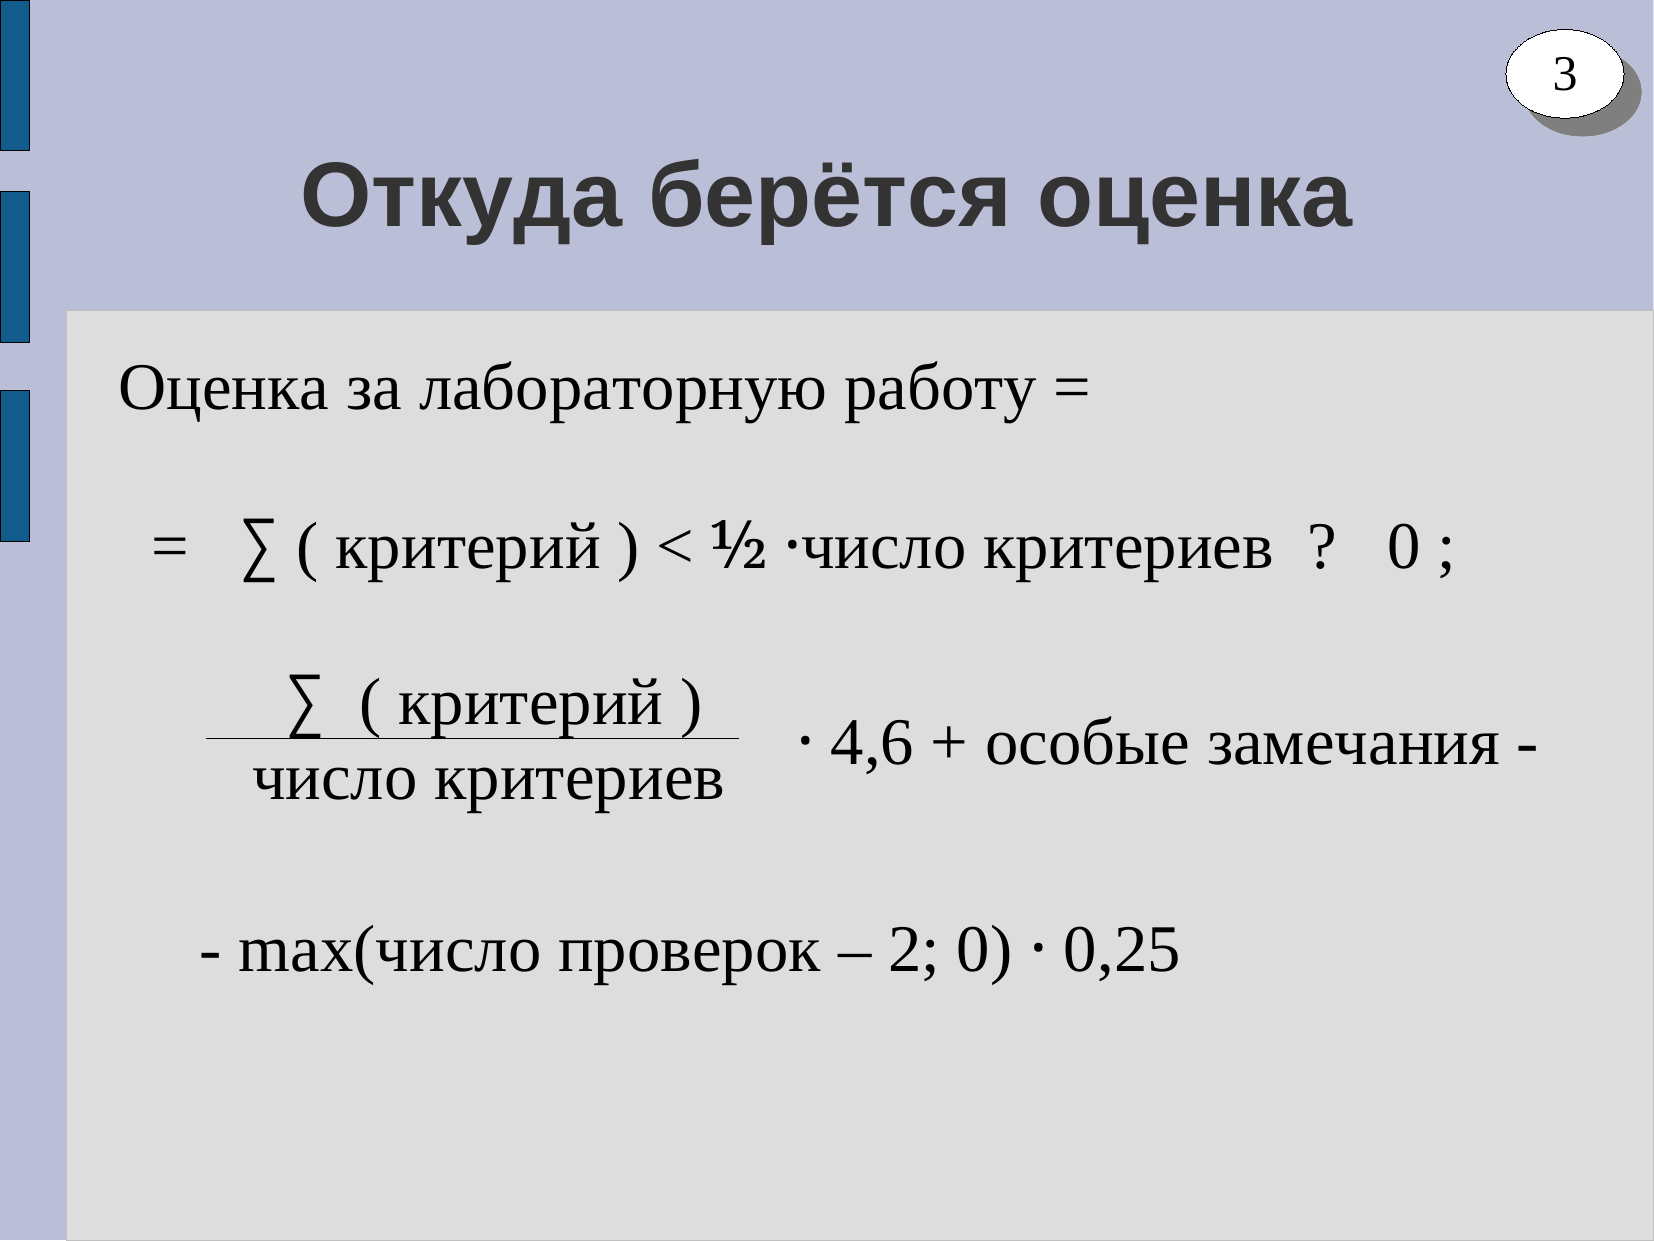

3
# Откуда берётся оценка
Оценка за лабораторную работу =
 = ∑ ( критерий ) < ½ ·число критериев ? 0 ;
 ∑ ( критерий )
 число критериев
· 4,6 + особые замечания -
- max(число проверок – 2; 0) · 0,25